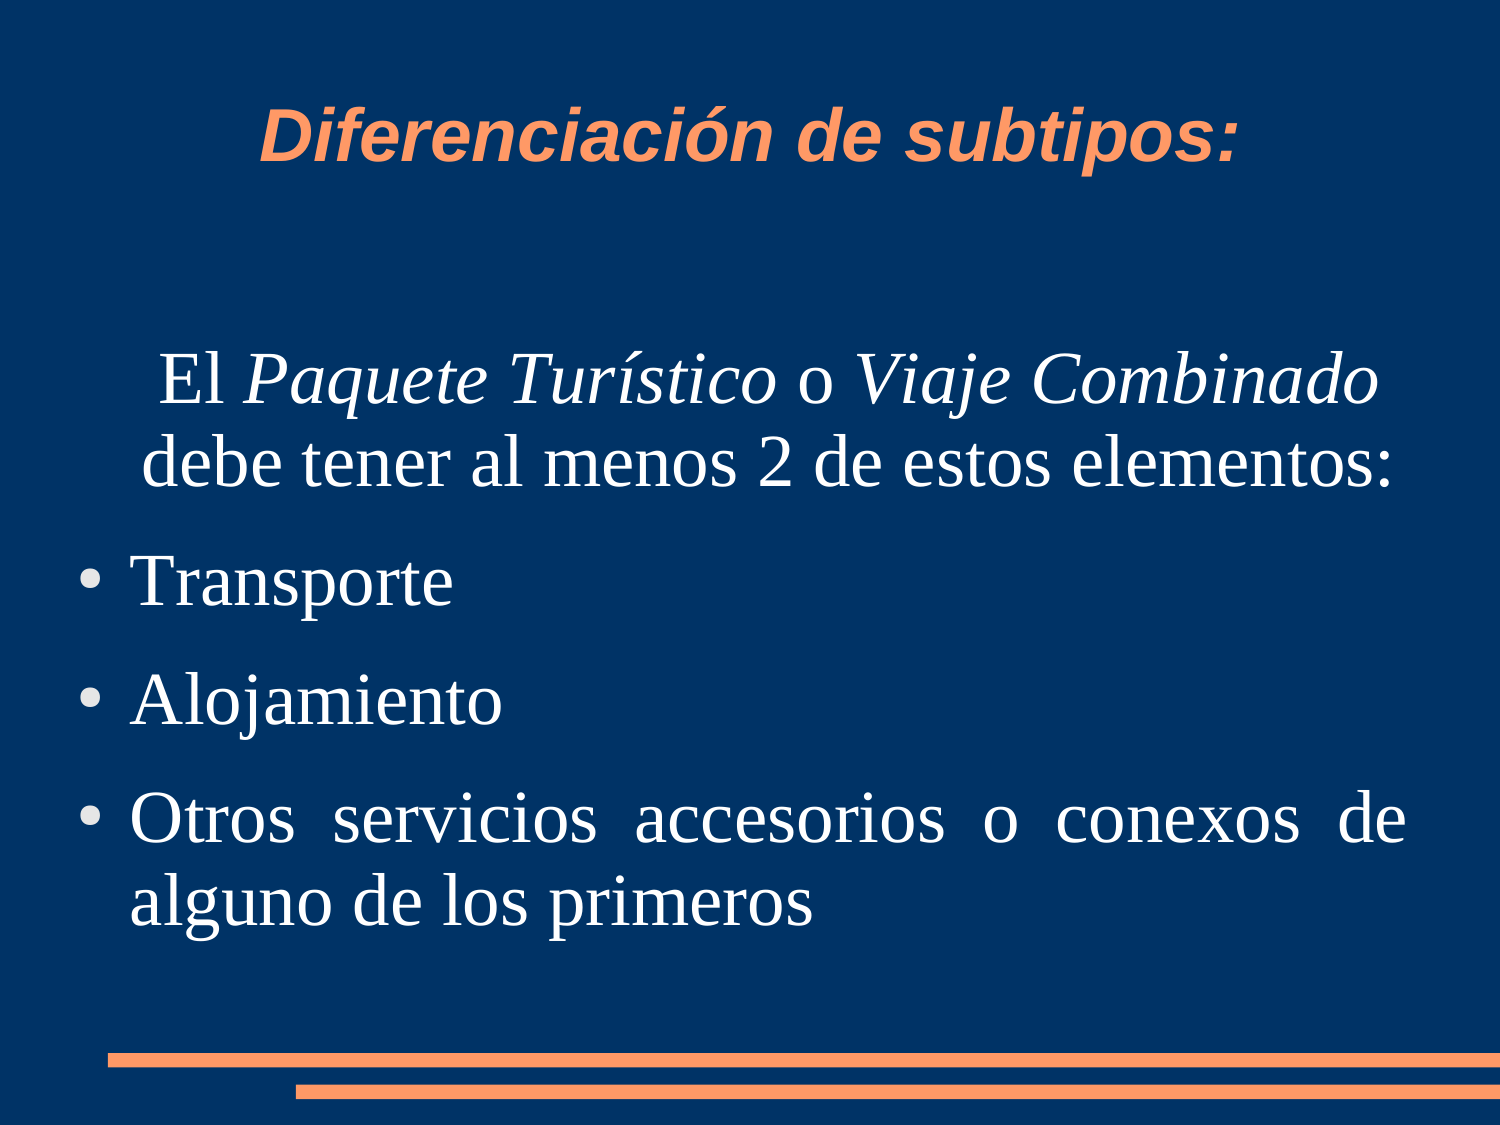

# Diferenciación de subtipos:
El Paquete Turístico o Viaje Combinado debe tener al menos 2 de estos elementos:
Transporte
Alojamiento
Otros servicios accesorios o conexos de alguno de los primeros